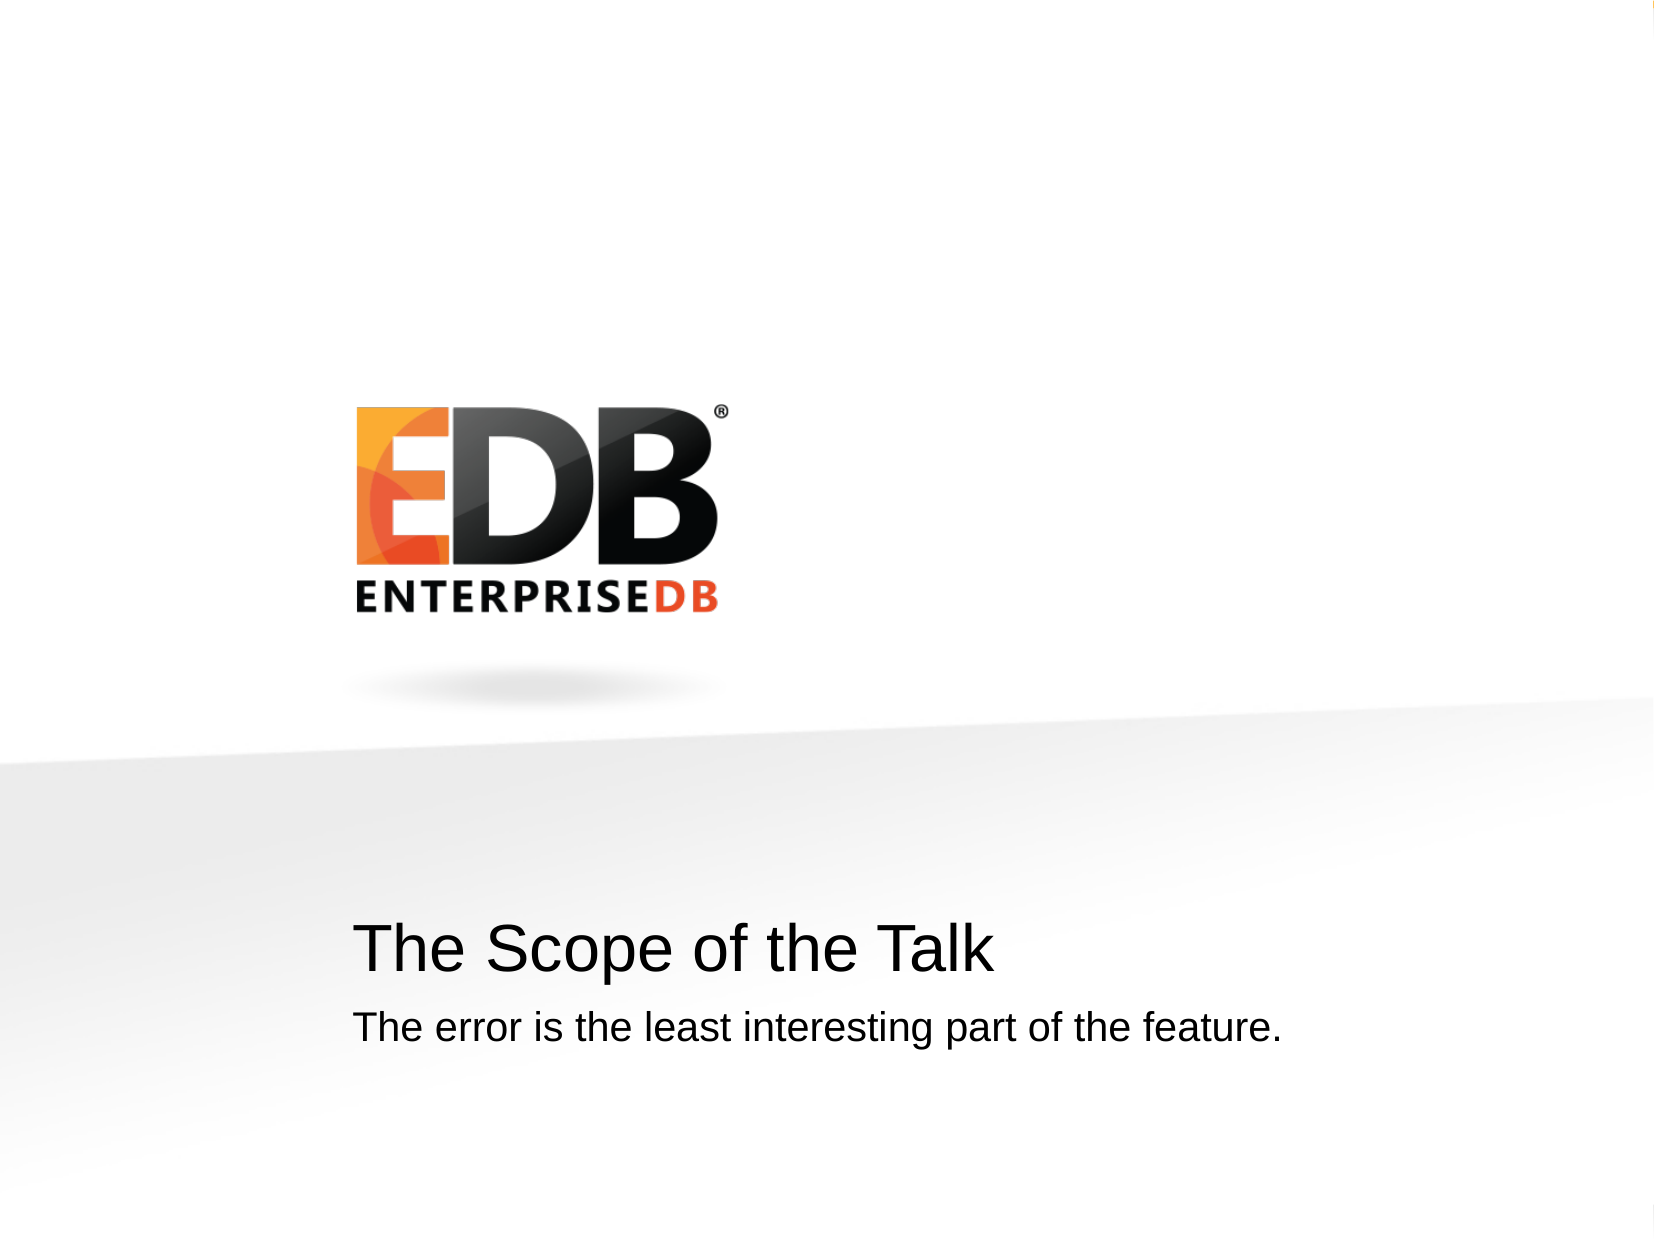

# The Scope of the Talk
The error is the least interesting part of the feature.